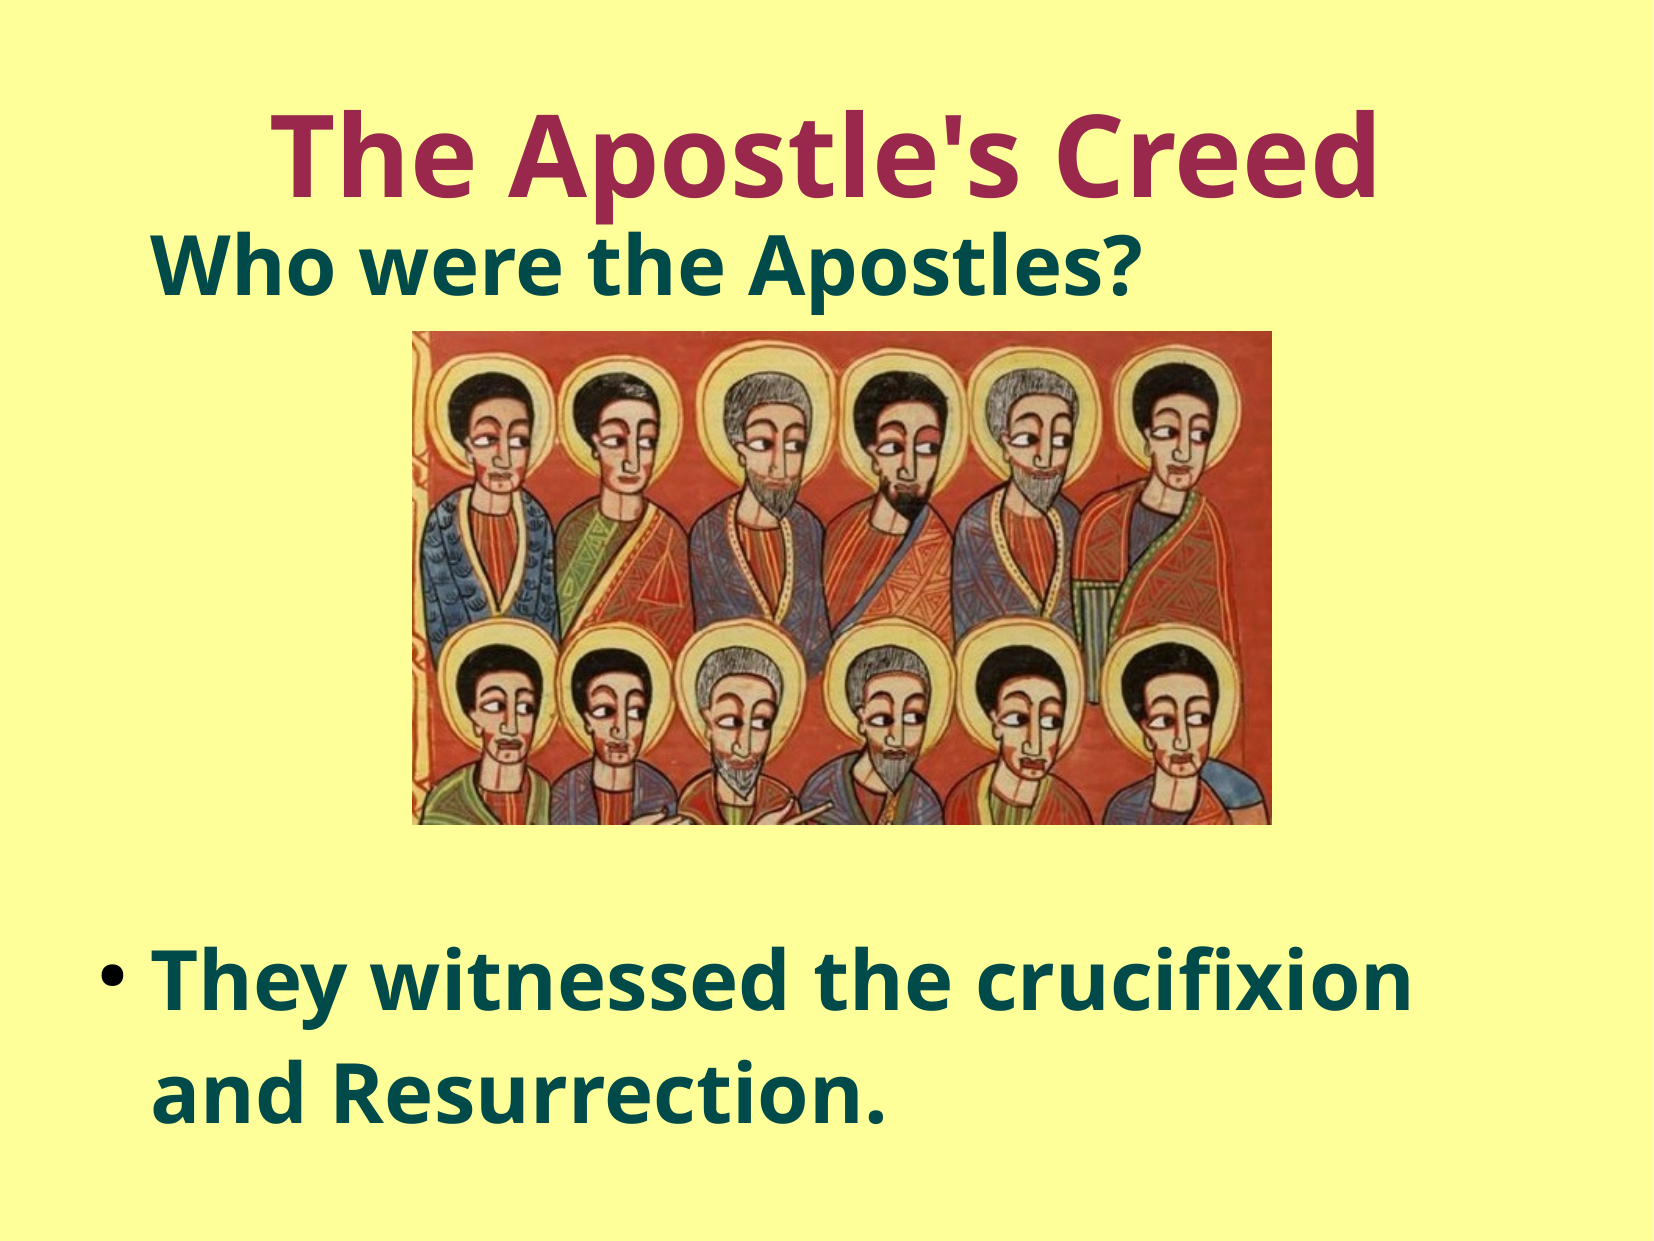

# The Apostle's Creed
Who were the Apostles?
They witnessed the crucifixion and Resurrection.